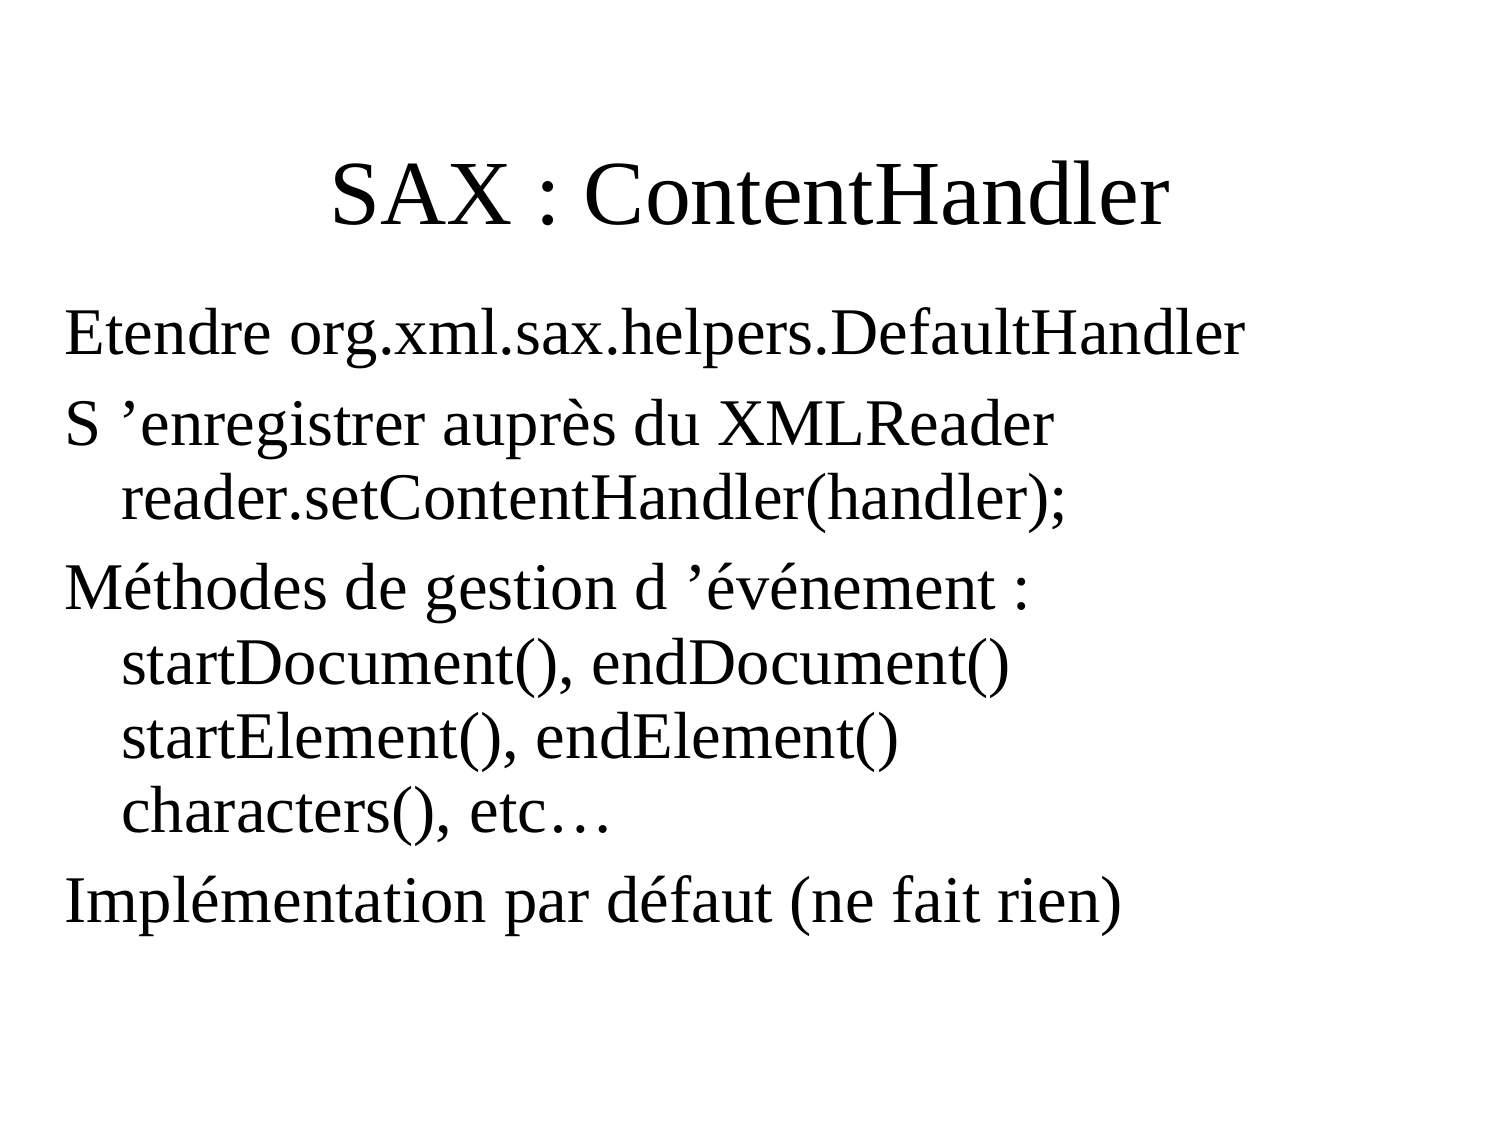

# SAX : ContentHandler
Etendre org.xml.sax.helpers.DefaultHandler
S ’enregistrer auprès du XMLReader
reader.setContentHandler(handler);
Méthodes de gestion d ’événement :
startDocument(), endDocument()
startElement(), endElement()
characters(), etc…
Implémentation par défaut (ne fait rien)